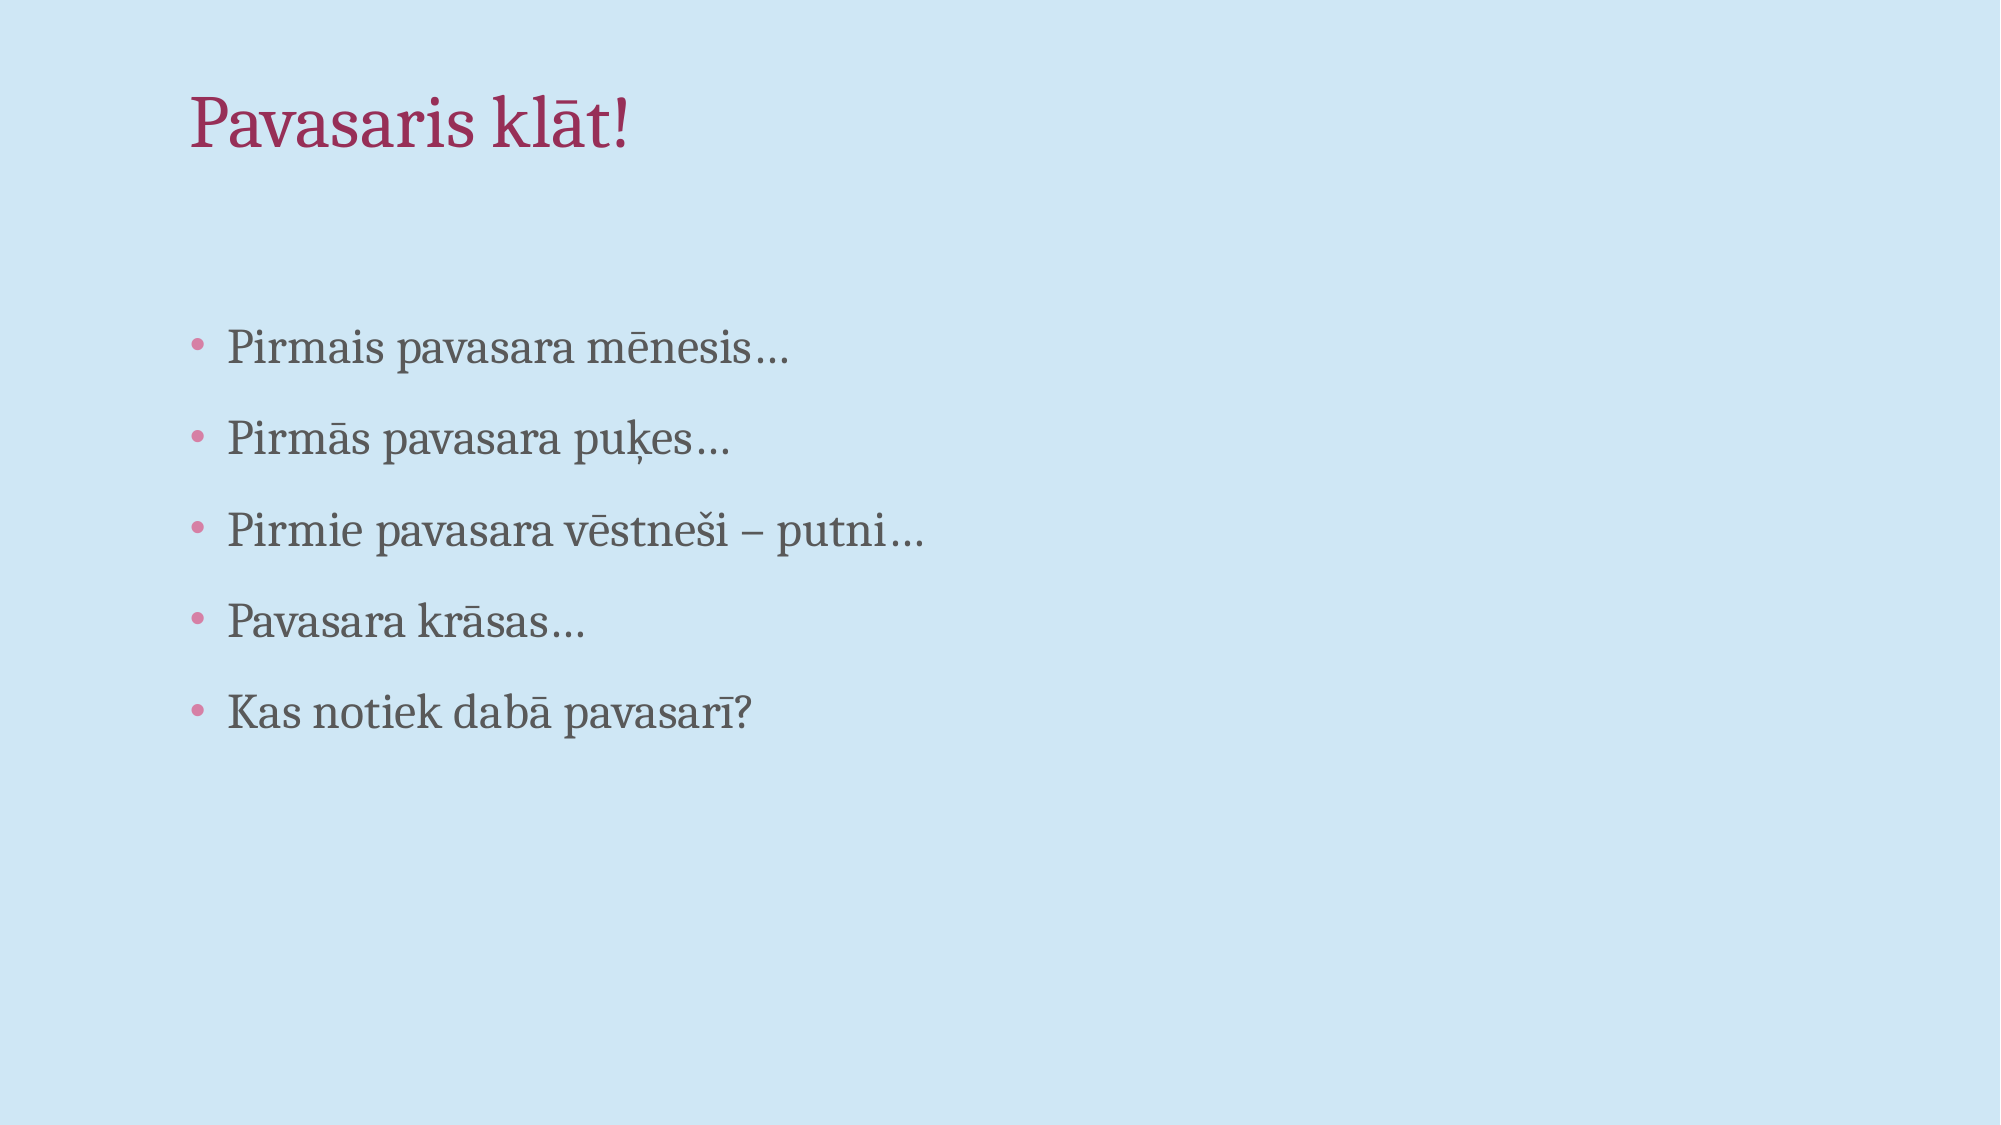

# Pavasaris klāt!
Pirmais pavasara mēnesis…
Pirmās pavasara puķes…
Pirmie pavasara vēstneši – putni…
Pavasara krāsas…
Kas notiek dabā pavasarī?